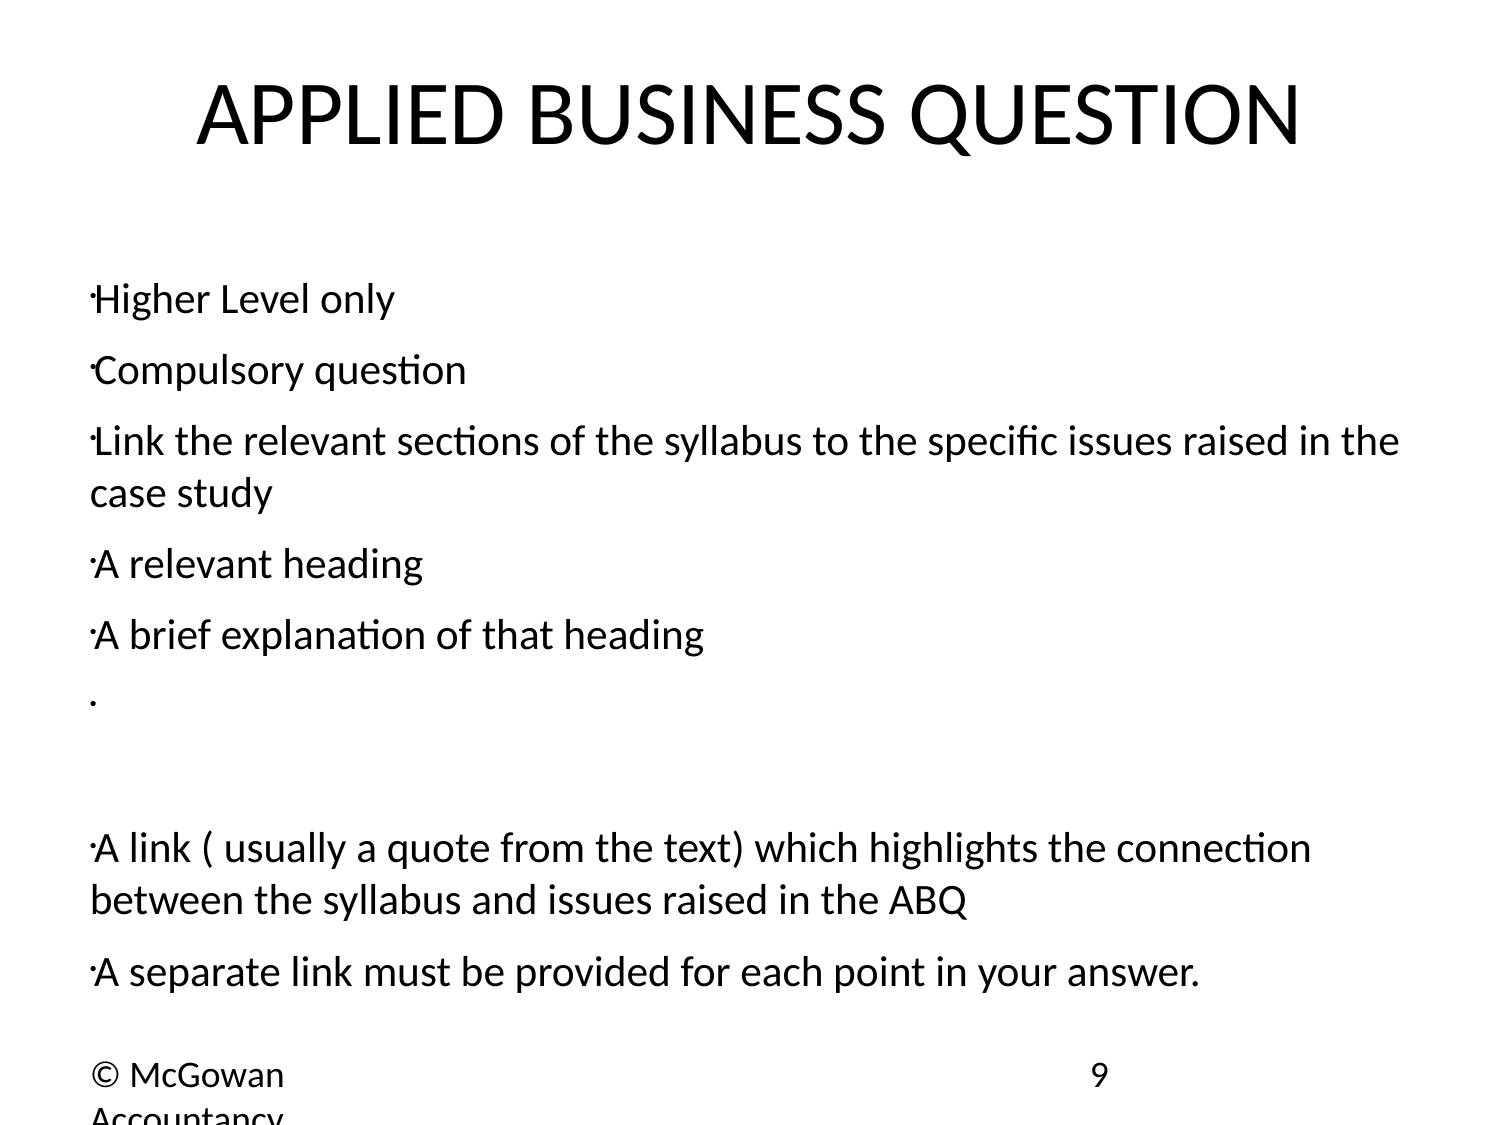

# APPLIED BUSINESS QUESTION
Higher Level only
Compulsory question
Link the relevant sections of the syllabus to the specific issues raised in the case study
A relevant heading
A brief explanation of that heading
A link ( usually a quote from the text) which highlights the connection between the syllabus and issues raised in the ABQ
A separate link must be provided for each point in your answer.
© McGowan Accountancy Services
9